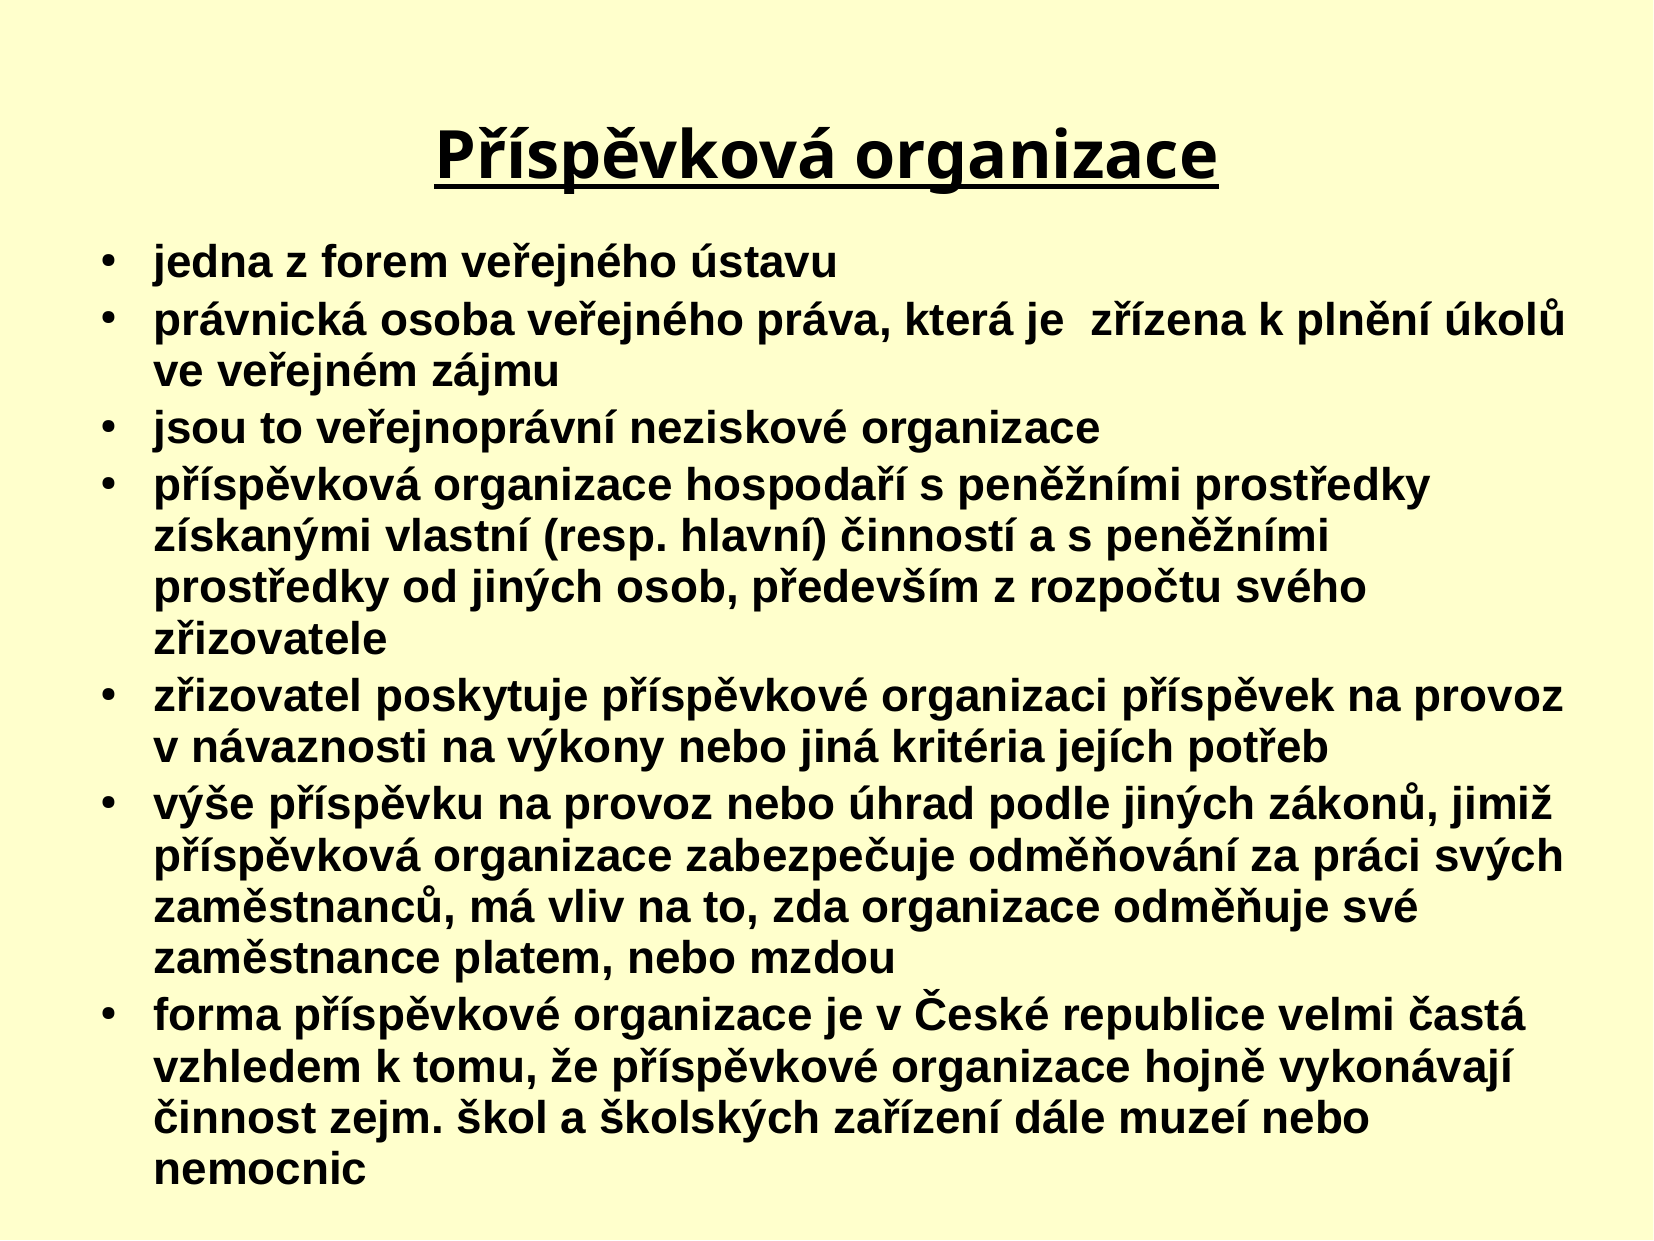

# Příspěvková organizace
jedna z forem veřejného ústavu
právnická osoba veřejného práva, která je zřízena k plnění úkolů ve veřejném zájmu
jsou to veřejnoprávní neziskové organizace
příspěvková organizace hospodaří s peněžními prostředky získanými vlastní (resp. hlavní) činností a s peněžními prostředky od jiných osob, především z rozpočtu svého zřizovatele
zřizovatel poskytuje příspěvkové organizaci příspěvek na provoz v návaznosti na výkony nebo jiná kritéria jejích potřeb
výše příspěvku na provoz nebo úhrad podle jiných zákonů, jimiž příspěvková organizace zabezpečuje odměňování za práci svých zaměstnanců, má vliv na to, zda organizace odměňuje své zaměstnance platem, nebo mzdou
forma příspěvkové organizace je v České republice velmi častá vzhledem k tomu, že příspěvkové organizace hojně vykonávají činnost zejm. škol a školských zařízení dále muzeí nebo nemocnic